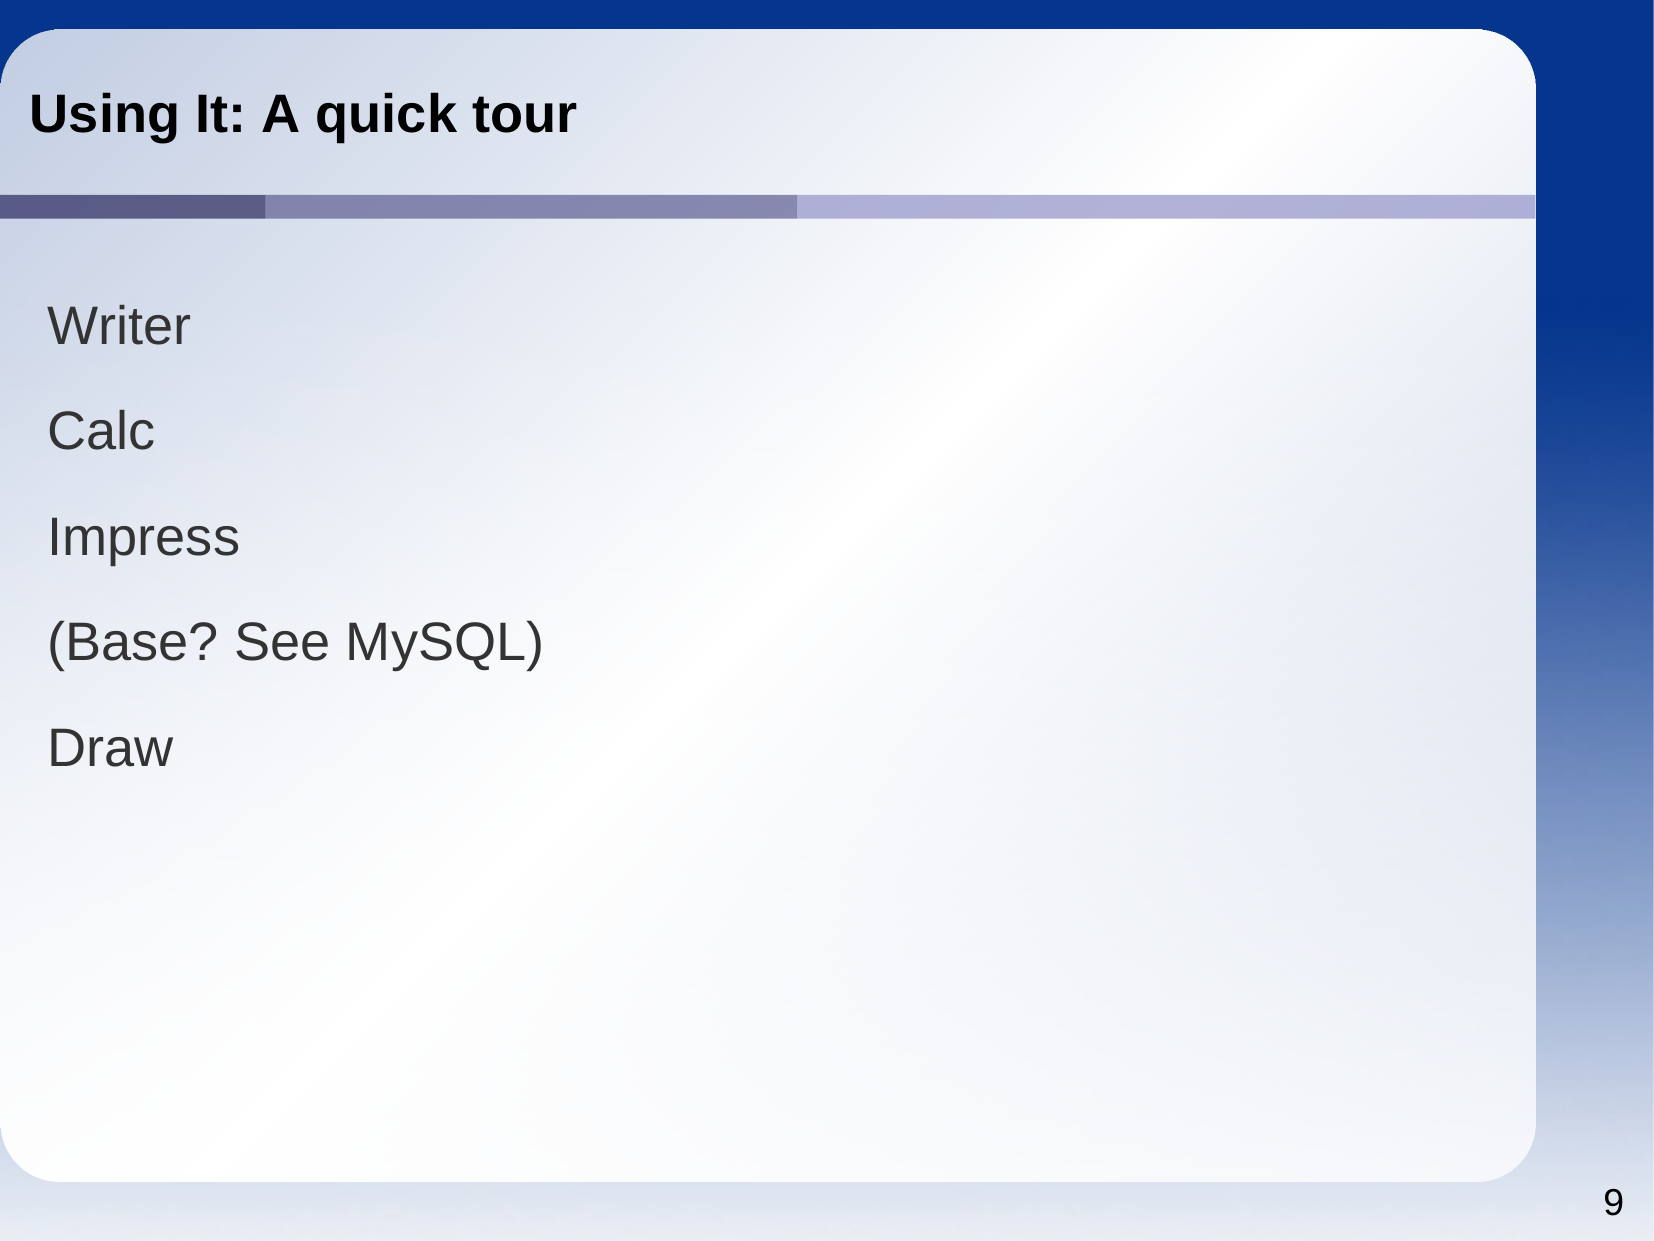

# Using It: A quick tour
Writer
Calc
Impress
(Base? See MySQL)
Draw
9